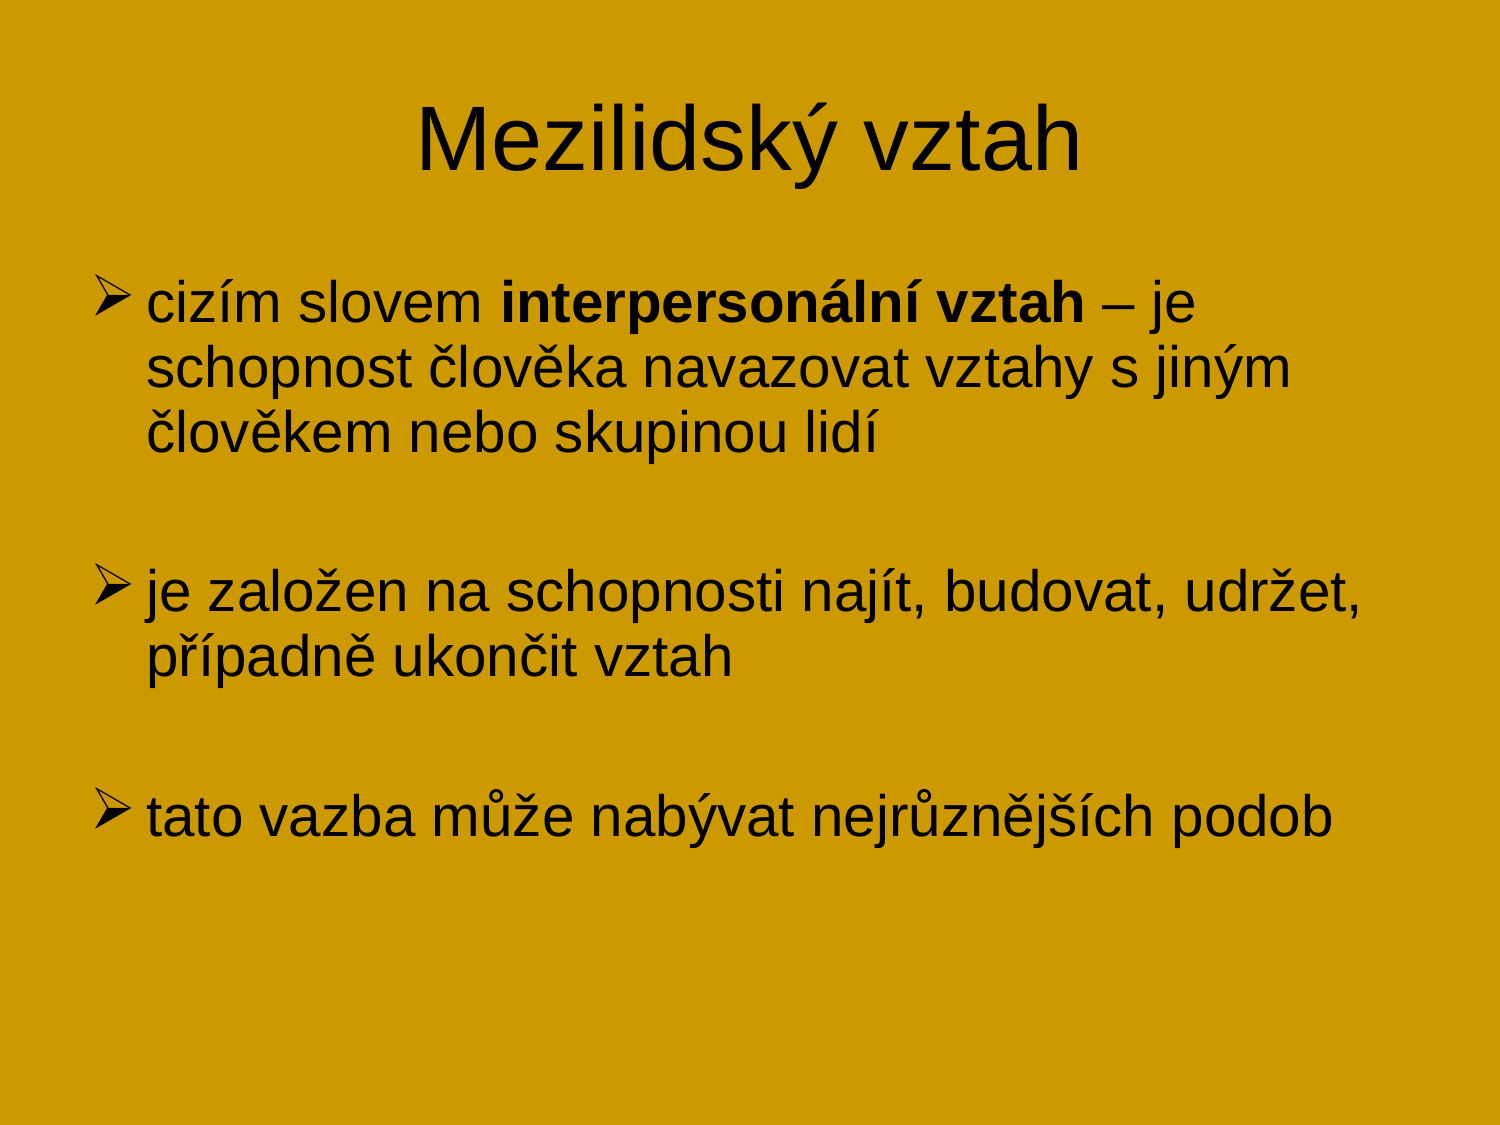

# Mezilidský vztah
cizím slovem interpersonální vztah – je schopnost člověka navazovat vztahy s jiným člověkem nebo skupinou lidí
je založen na schopnosti najít, budovat, udržet, případně ukončit vztah
tato vazba může nabývat nejrůznějších podob